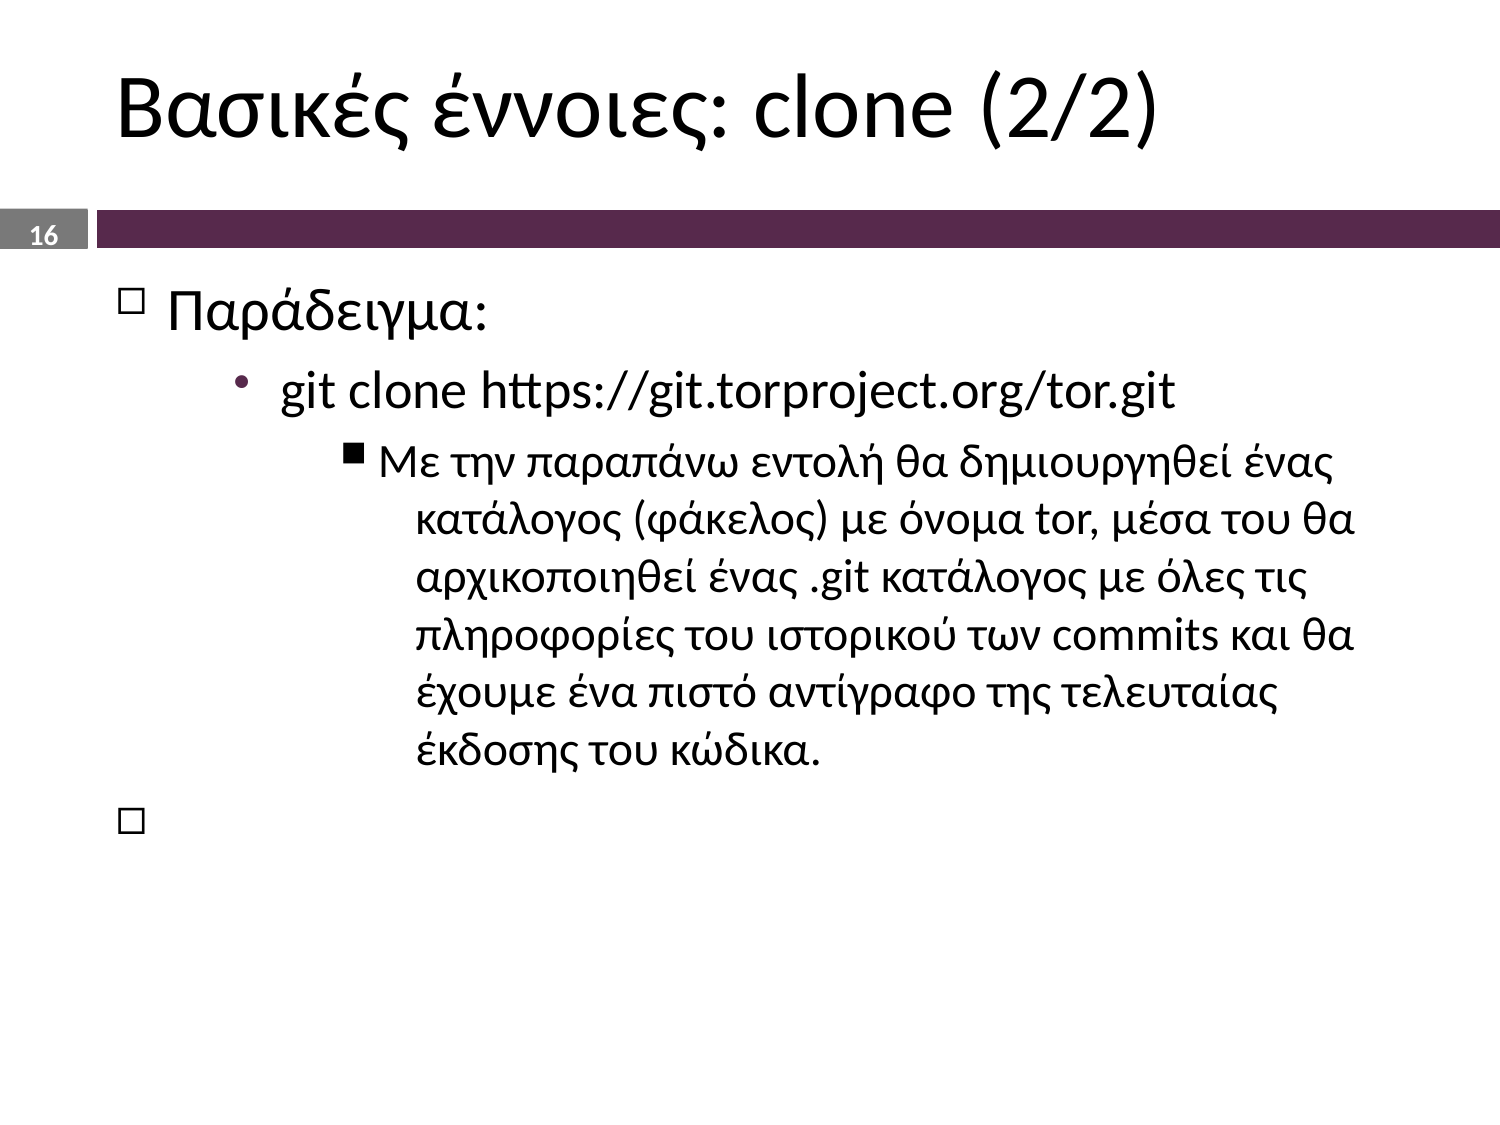

# Βασικές έννοιες: clone (2/2)
Παράδειγμα:
git clone https://git.torproject.org/tor.git
Με την παραπάνω εντολή θα δημιουργηθεί ένας κατάλογος (φάκελος) με όνομα tor, μέσα του θα αρχικοποιηθεί ένας .git κατάλογος με όλες τις πληροφορίες του ιστορικού των commits και θα έχουμε ένα πιστό αντίγραφο της τελευταίας έκδοσης του κώδικα.